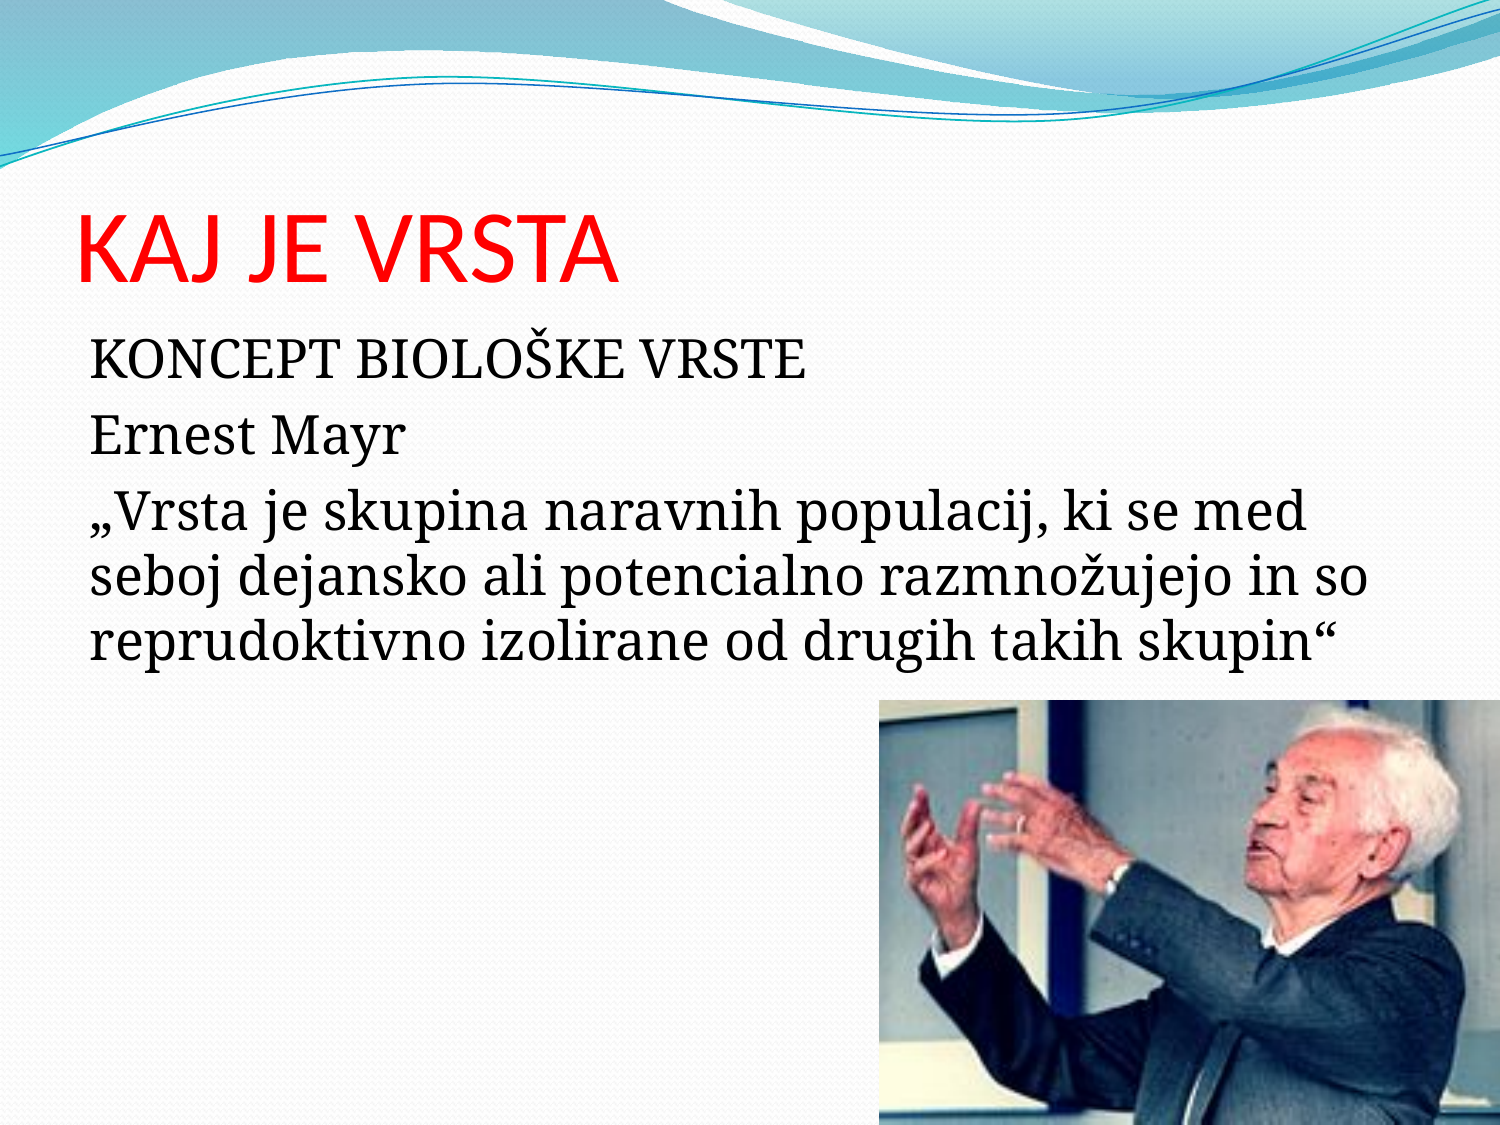

# KAJ JE VRSTA
KONCEPT BIOLOŠKE VRSTE
Ernest Mayr
„Vrsta je skupina naravnih populacij, ki se med seboj dejansko ali potencialno razmnožujejo in so reprudoktivno izolirane od drugih takih skupin“